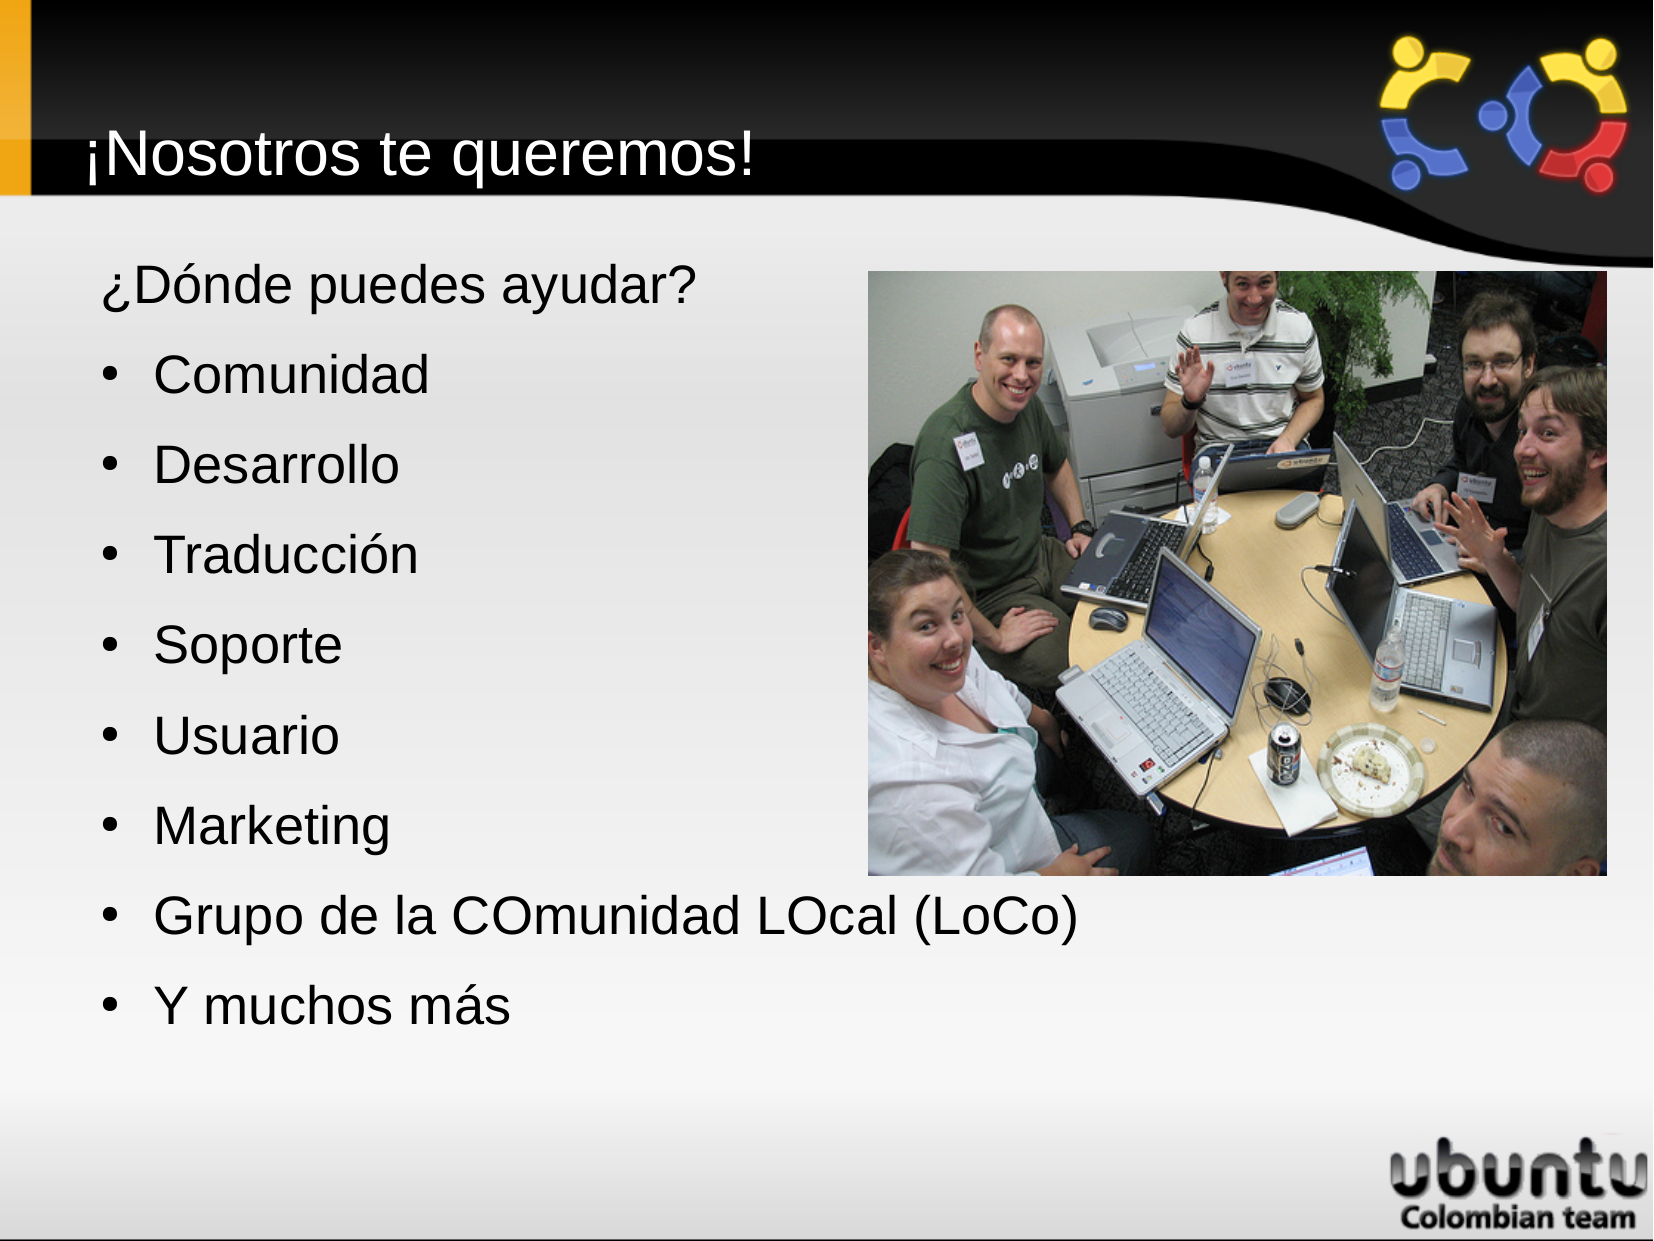

# ¡Nosotros te queremos!
¿Dónde puedes ayudar?
Comunidad
Desarrollo
Traducción
Soporte
Usuario
Marketing
Grupo de la COmunidad LOcal (LoCo)
Y muchos más